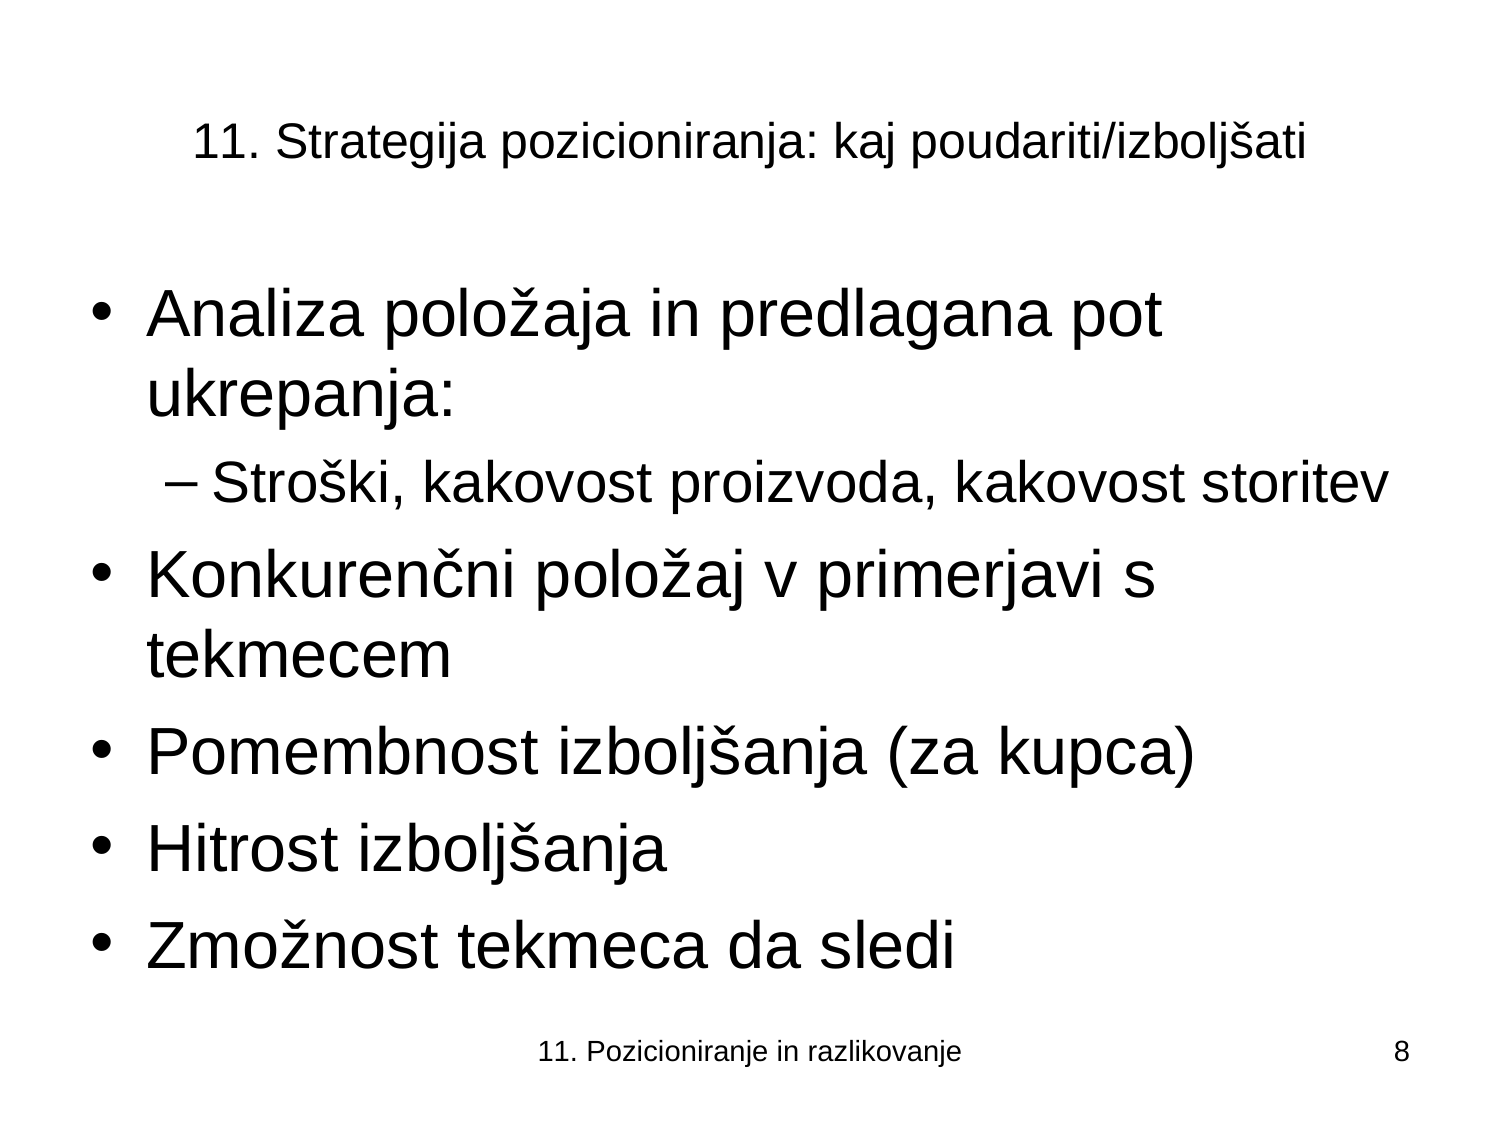

# 11. Strategija pozicioniranja: kaj poudariti/izboljšati
Analiza položaja in predlagana pot ukrepanja:
Stroški, kakovost proizvoda, kakovost storitev
Konkurenčni položaj v primerjavi s tekmecem
Pomembnost izboljšanja (za kupca)
Hitrost izboljšanja
Zmožnost tekmeca da sledi
11. Pozicioniranje in razlikovanje